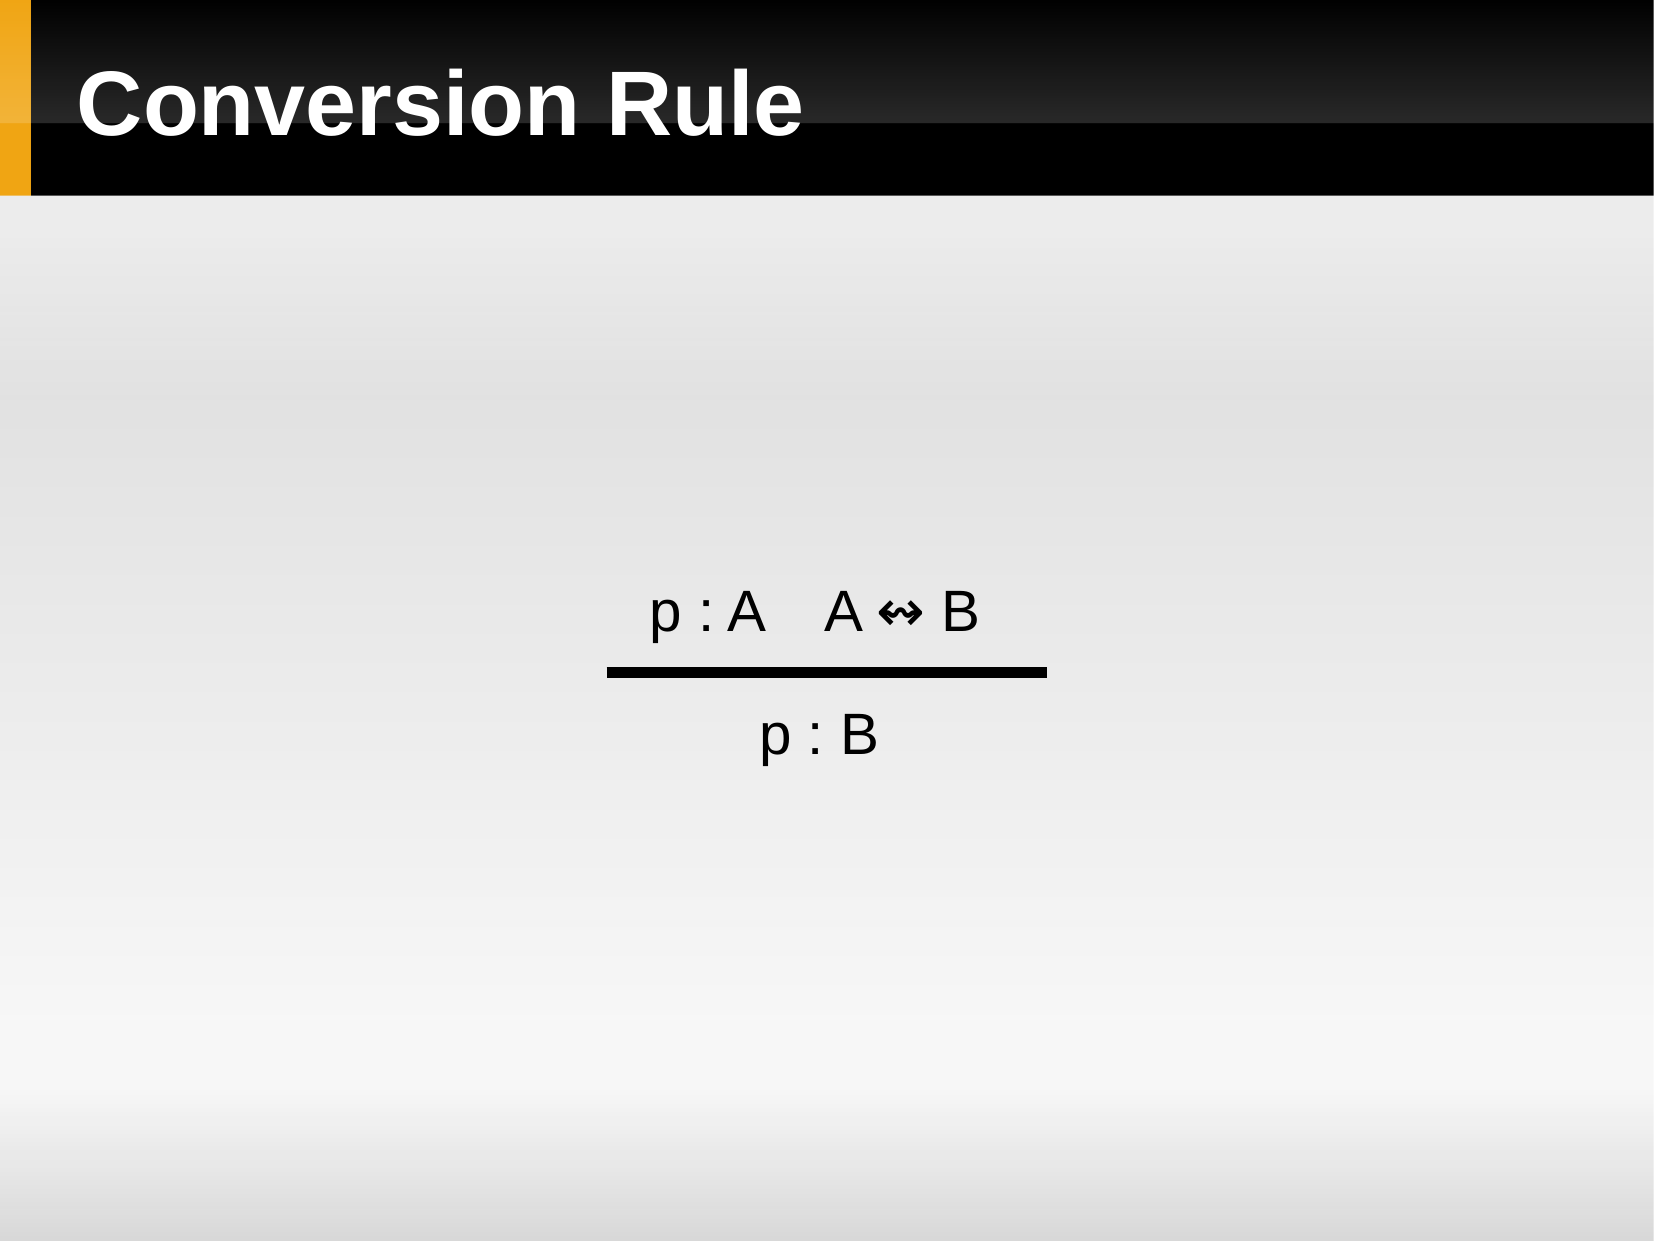

# Conversion Rule
p : A A ↭ B
p : B